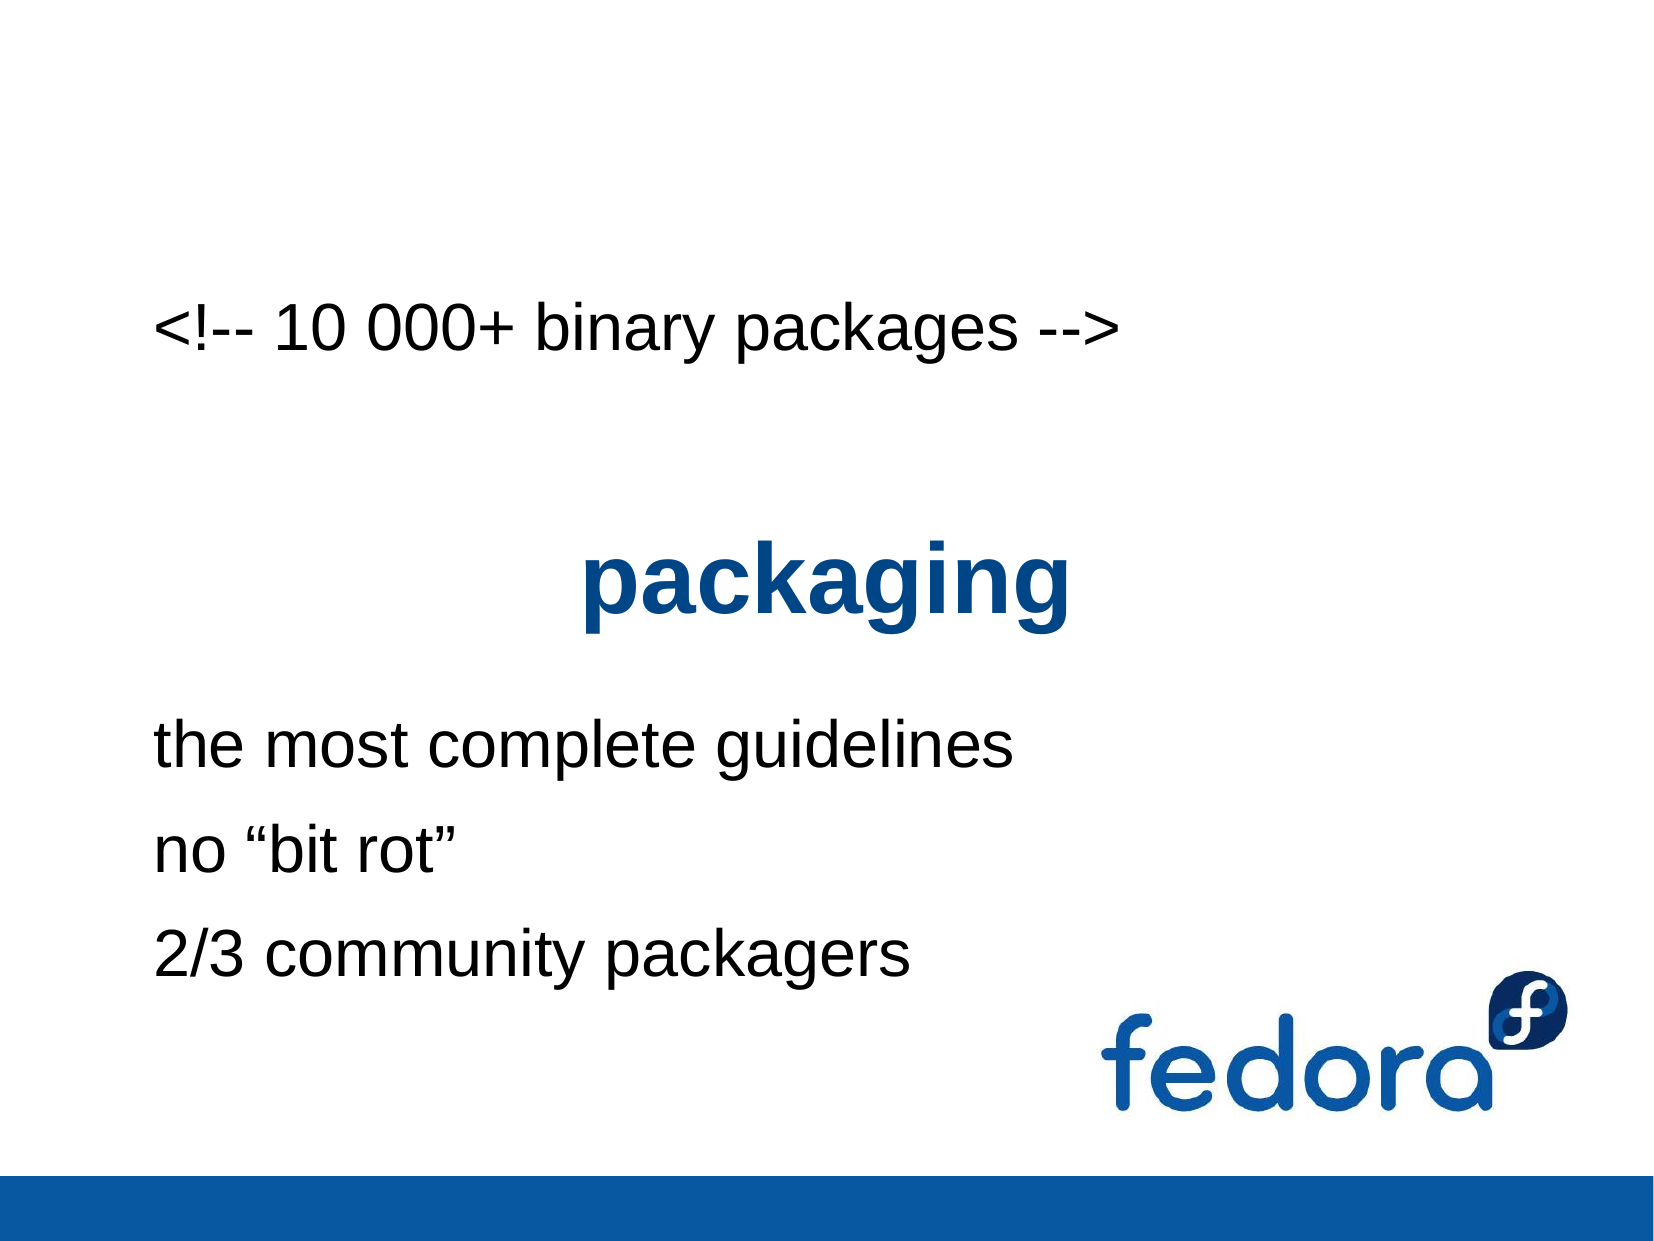

# packaging
<!-- 10 000+ binary packages -->
the most complete guidelines
no “bit rot”
2/3 community packagers